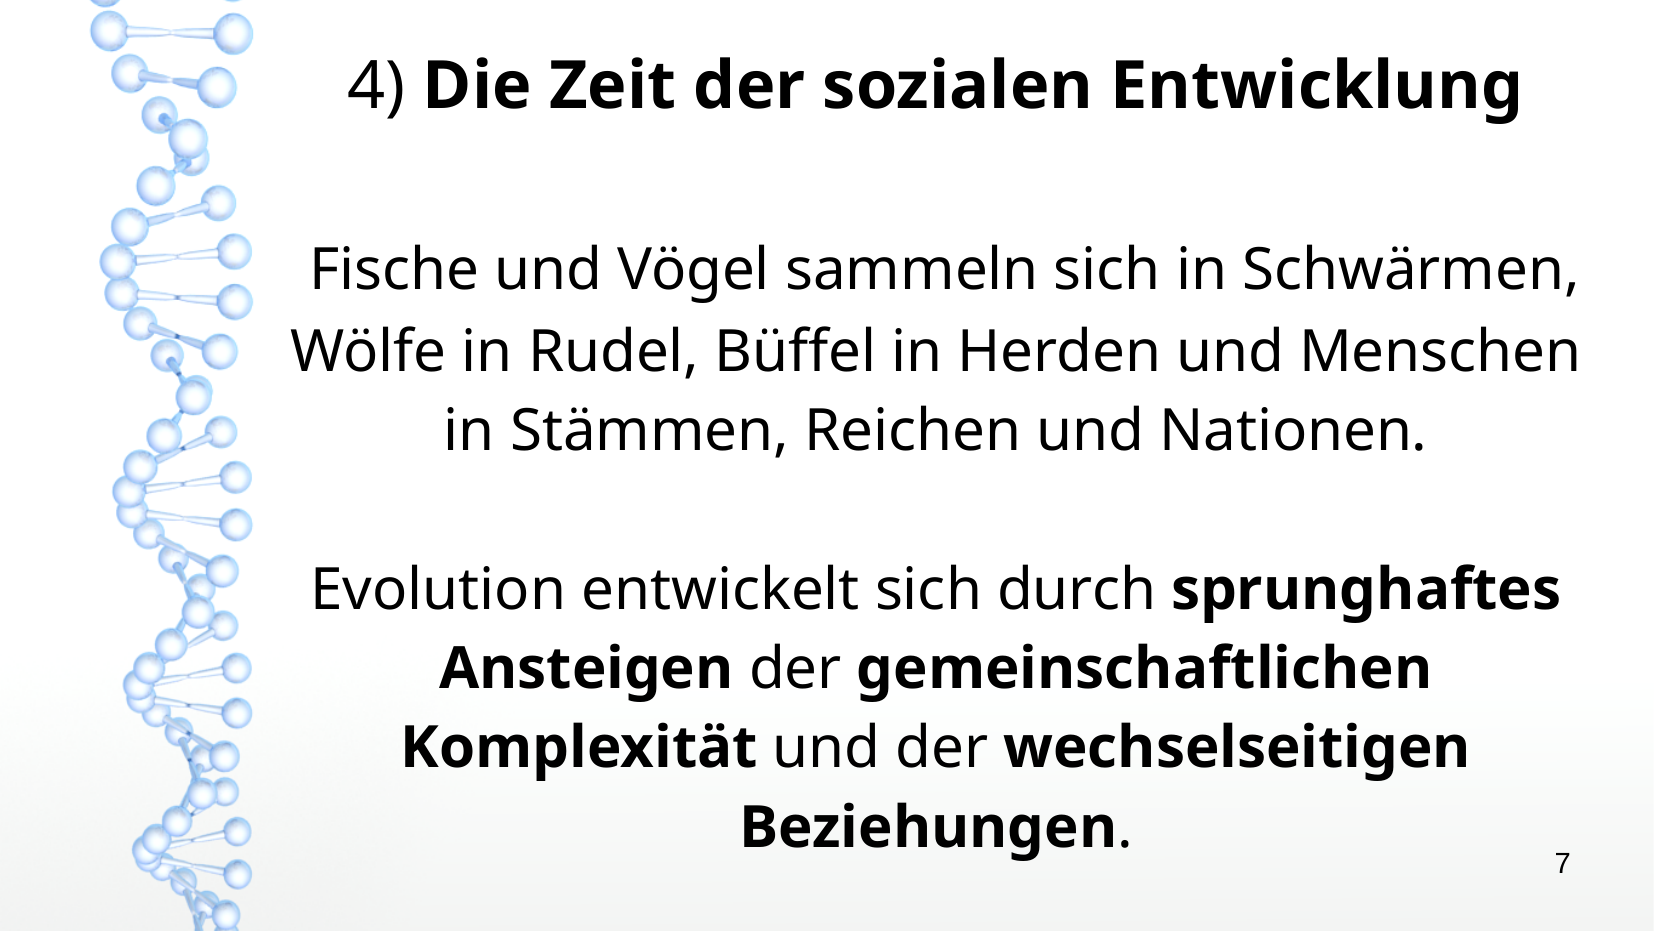

# 4) Die Zeit der sozialen Entwicklung
 Fische und Vögel sammeln sich in Schwärmen, Wölfe in Rudel, Büffel in Herden und Menschen in Stämmen, Reichen und Nationen.
Evolution entwickelt sich durch sprunghaftes Ansteigen der gemeinschaftlichen Komplexität und der wechselseitigen Beziehungen.
7